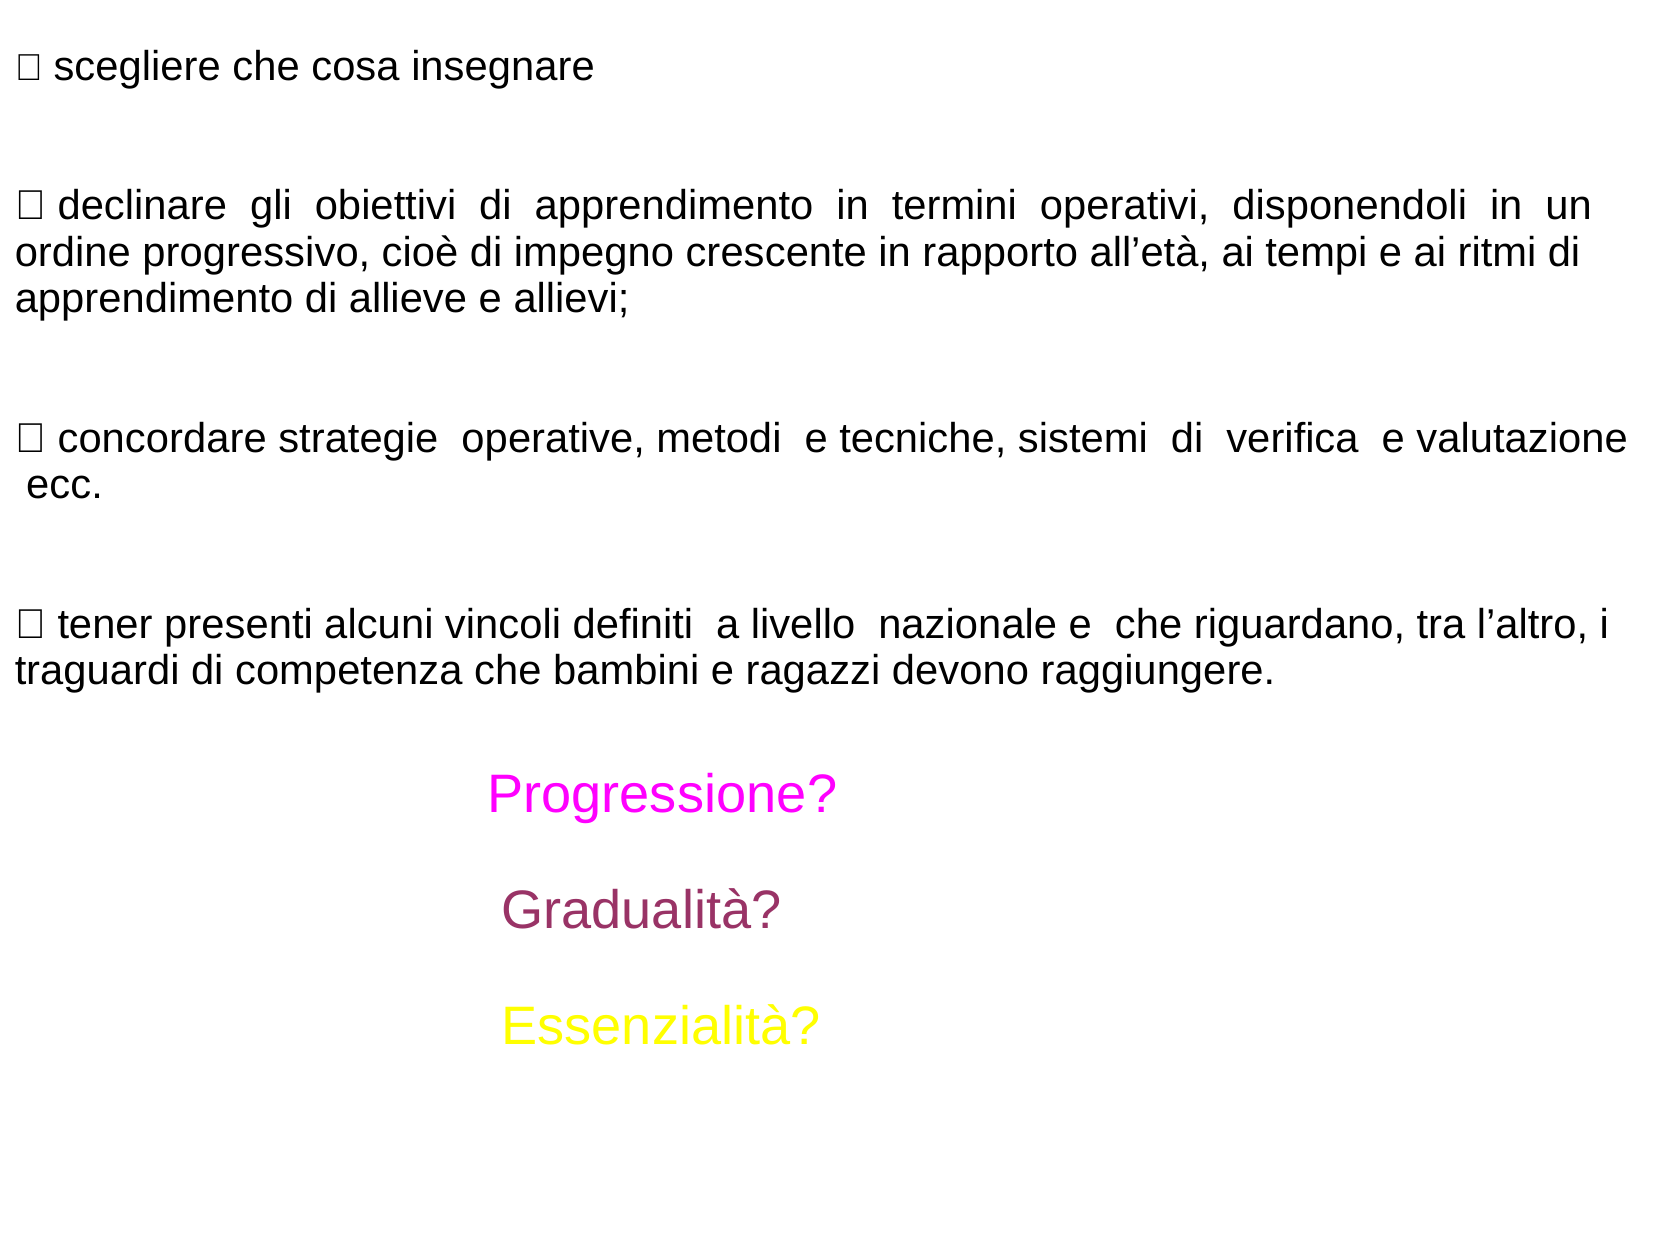

 scegliere che cosa insegnare
 declinare gli obiettivi di apprendimento in termini operativi, disponendoli in un ordine progressivo, cioè di impegno crescente in rapporto all’età, ai tempi e ai ritmi di apprendimento di allieve e allievi;
 concordare strategie operative, metodi e tecniche, sistemi di verifica e valutazione ecc.
 tener presenti alcuni vincoli definiti a livello nazionale e che riguardano, tra l’altro, i traguardi di competenza che bambini e ragazzi devono raggiungere.
Progressione?
 Gradualità?
 Essenzialità?